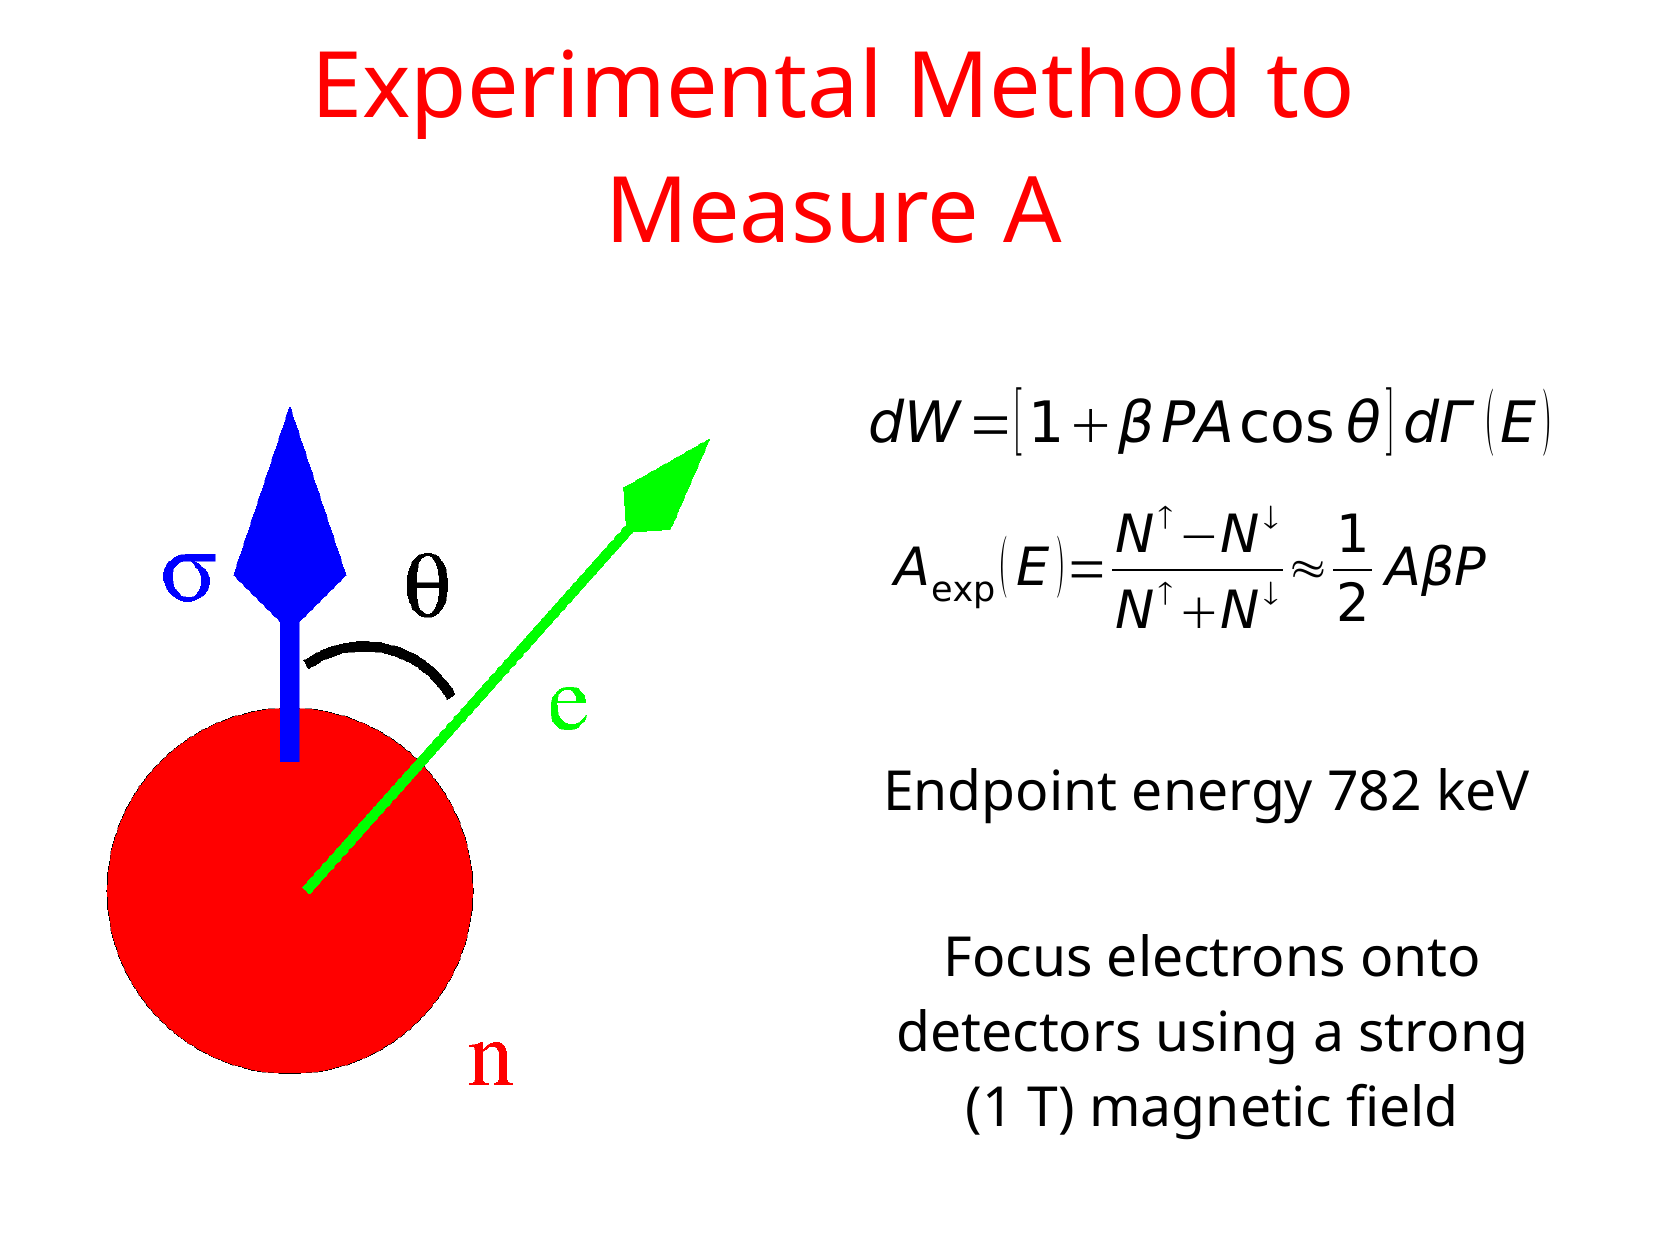

Experimental Method to Measure A
Endpoint energy 782 keV
Focus electrons onto detectors using a strong (1 T) magnetic field